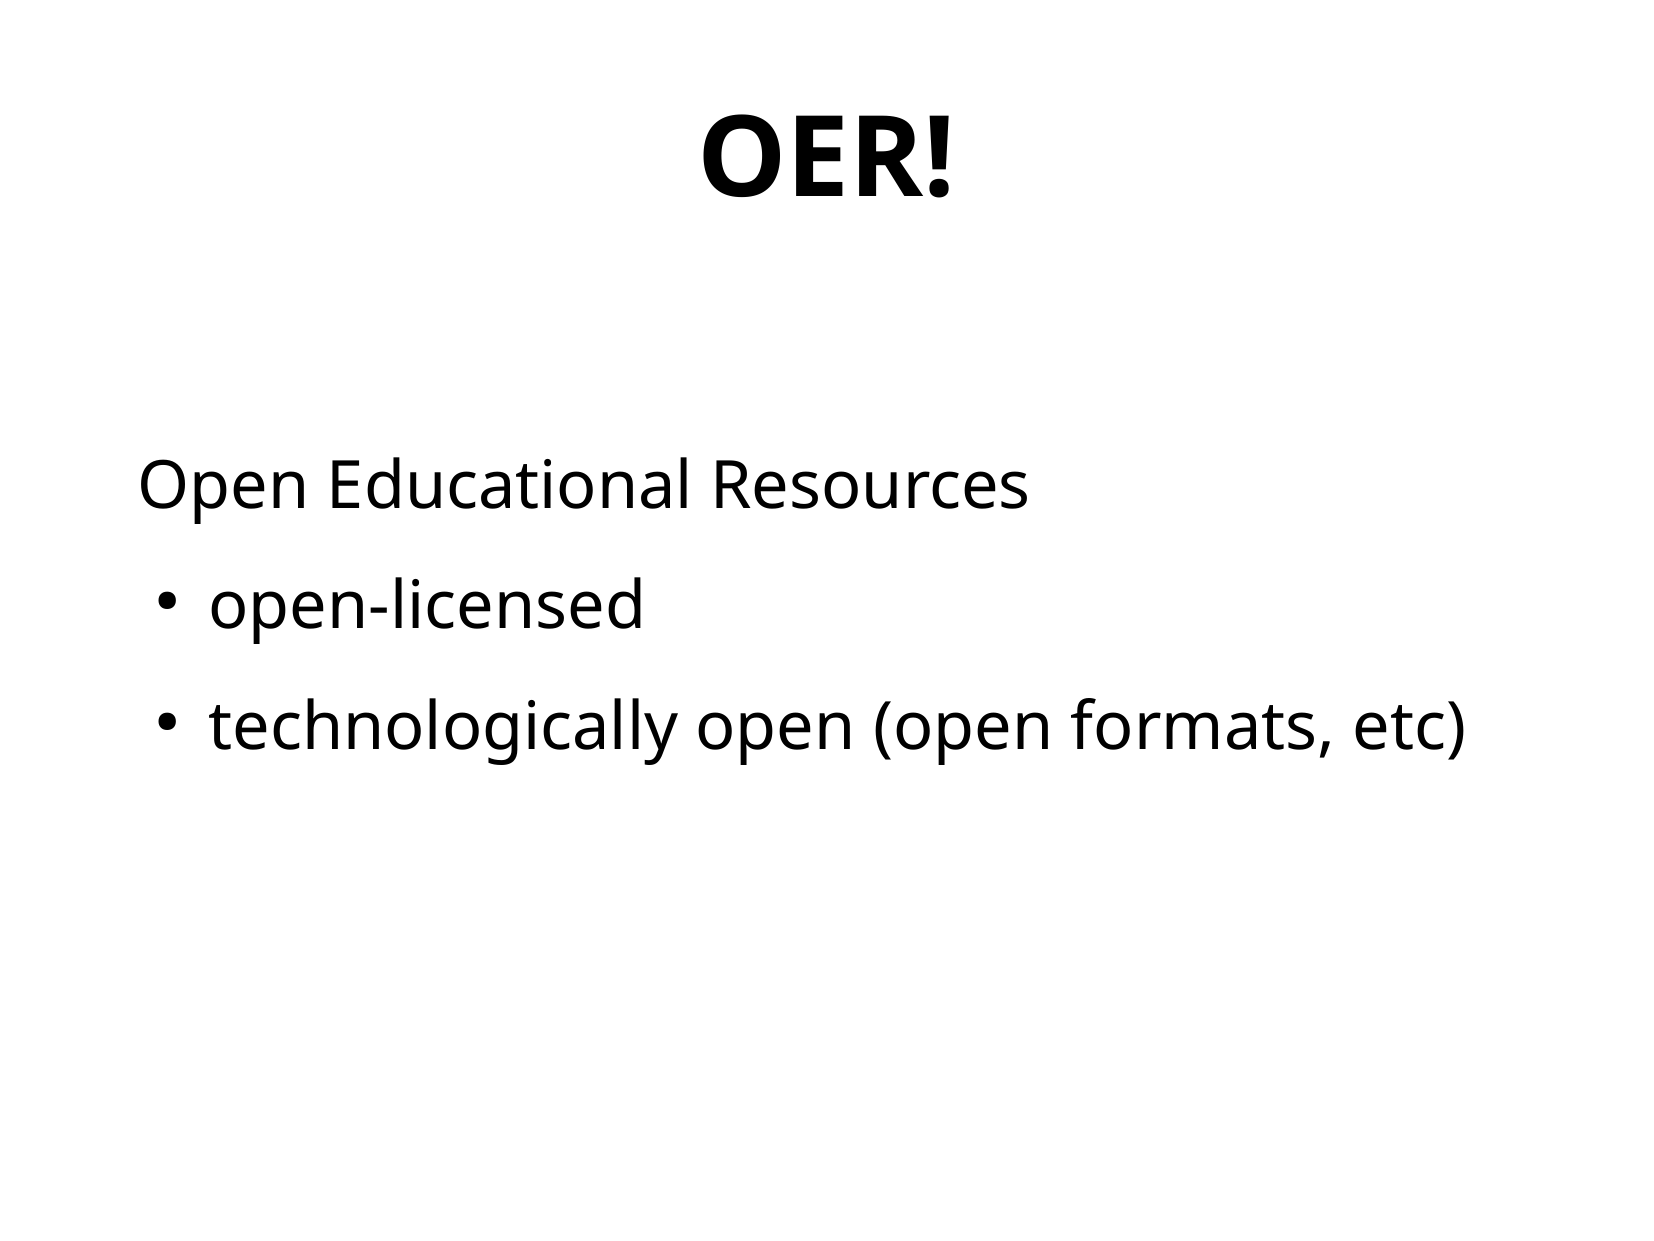

# OER!
Open Educational Resources
open-licensed
technologically open (open formats, etc)